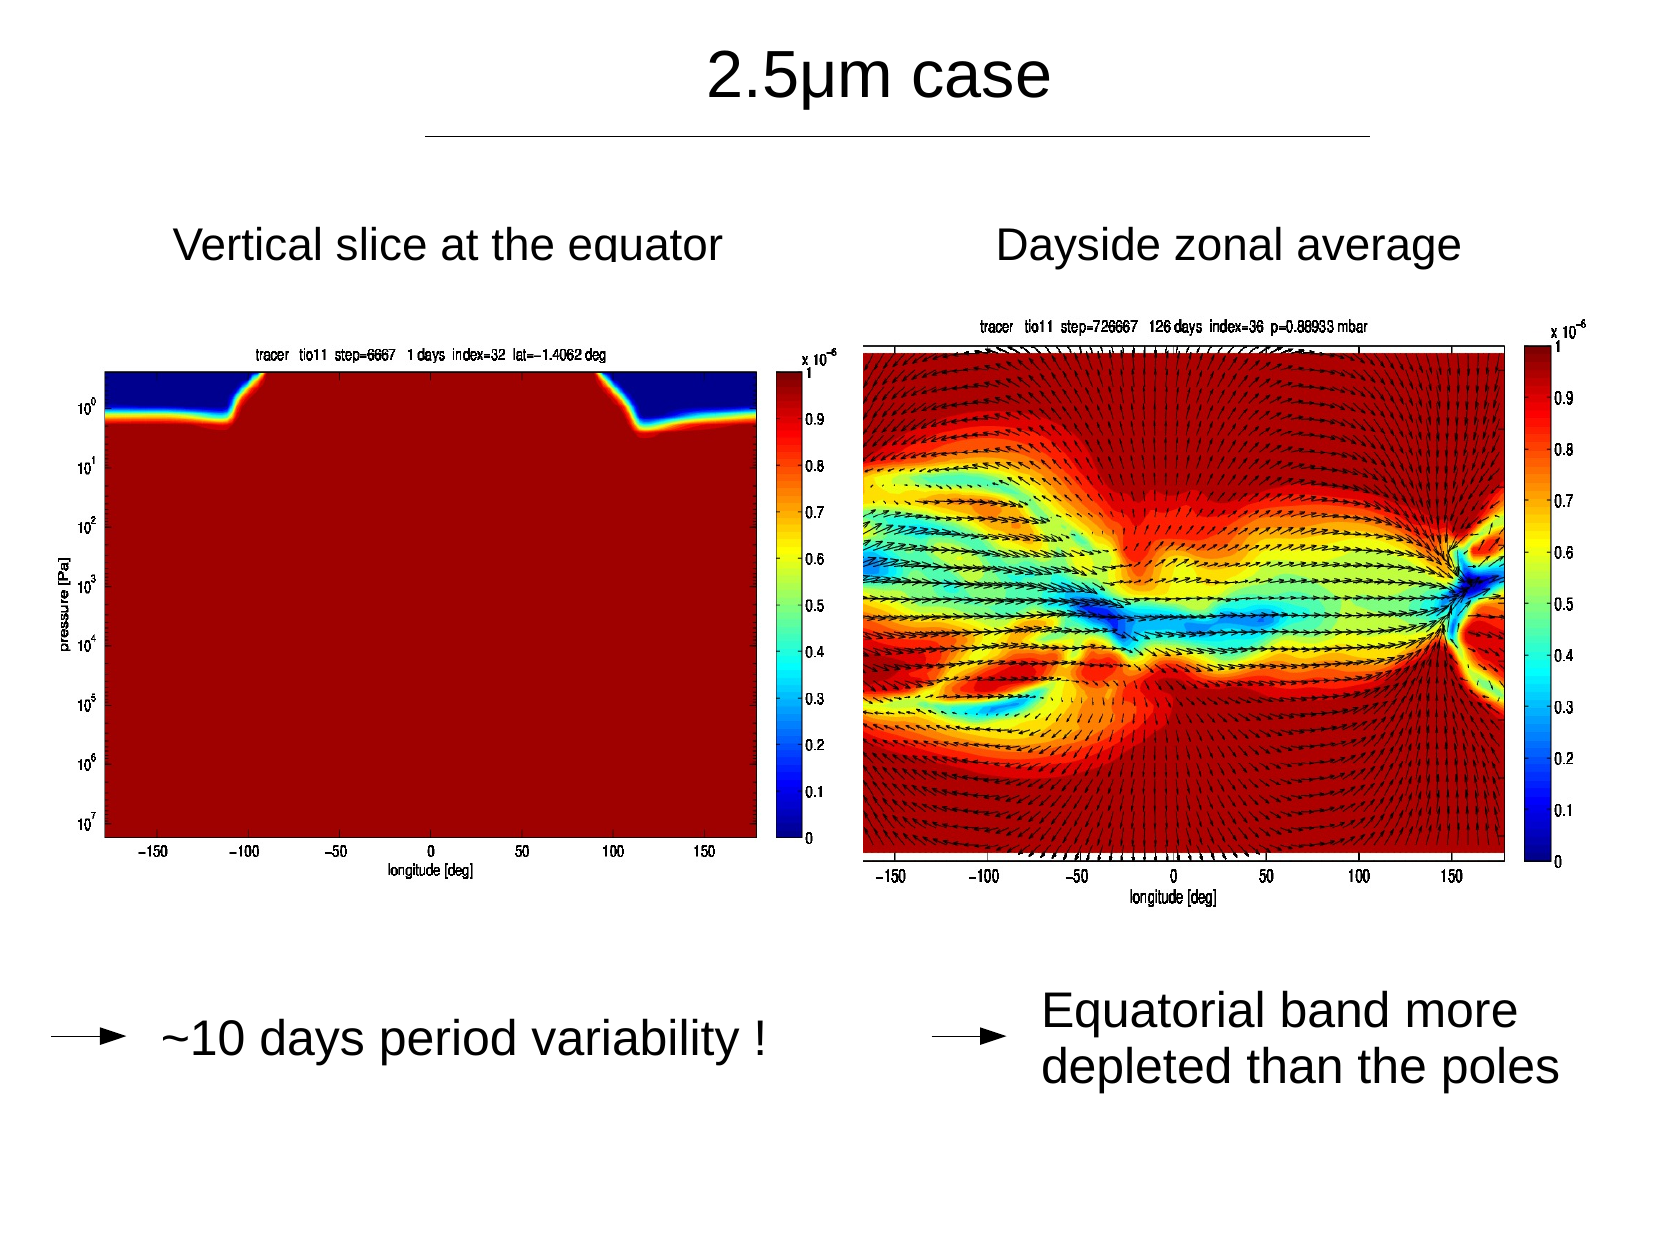

2.5μm case
Vertical slice at the equator
Dayside zonal average
Equatorial band more depleted than the poles
~10 days period variability !